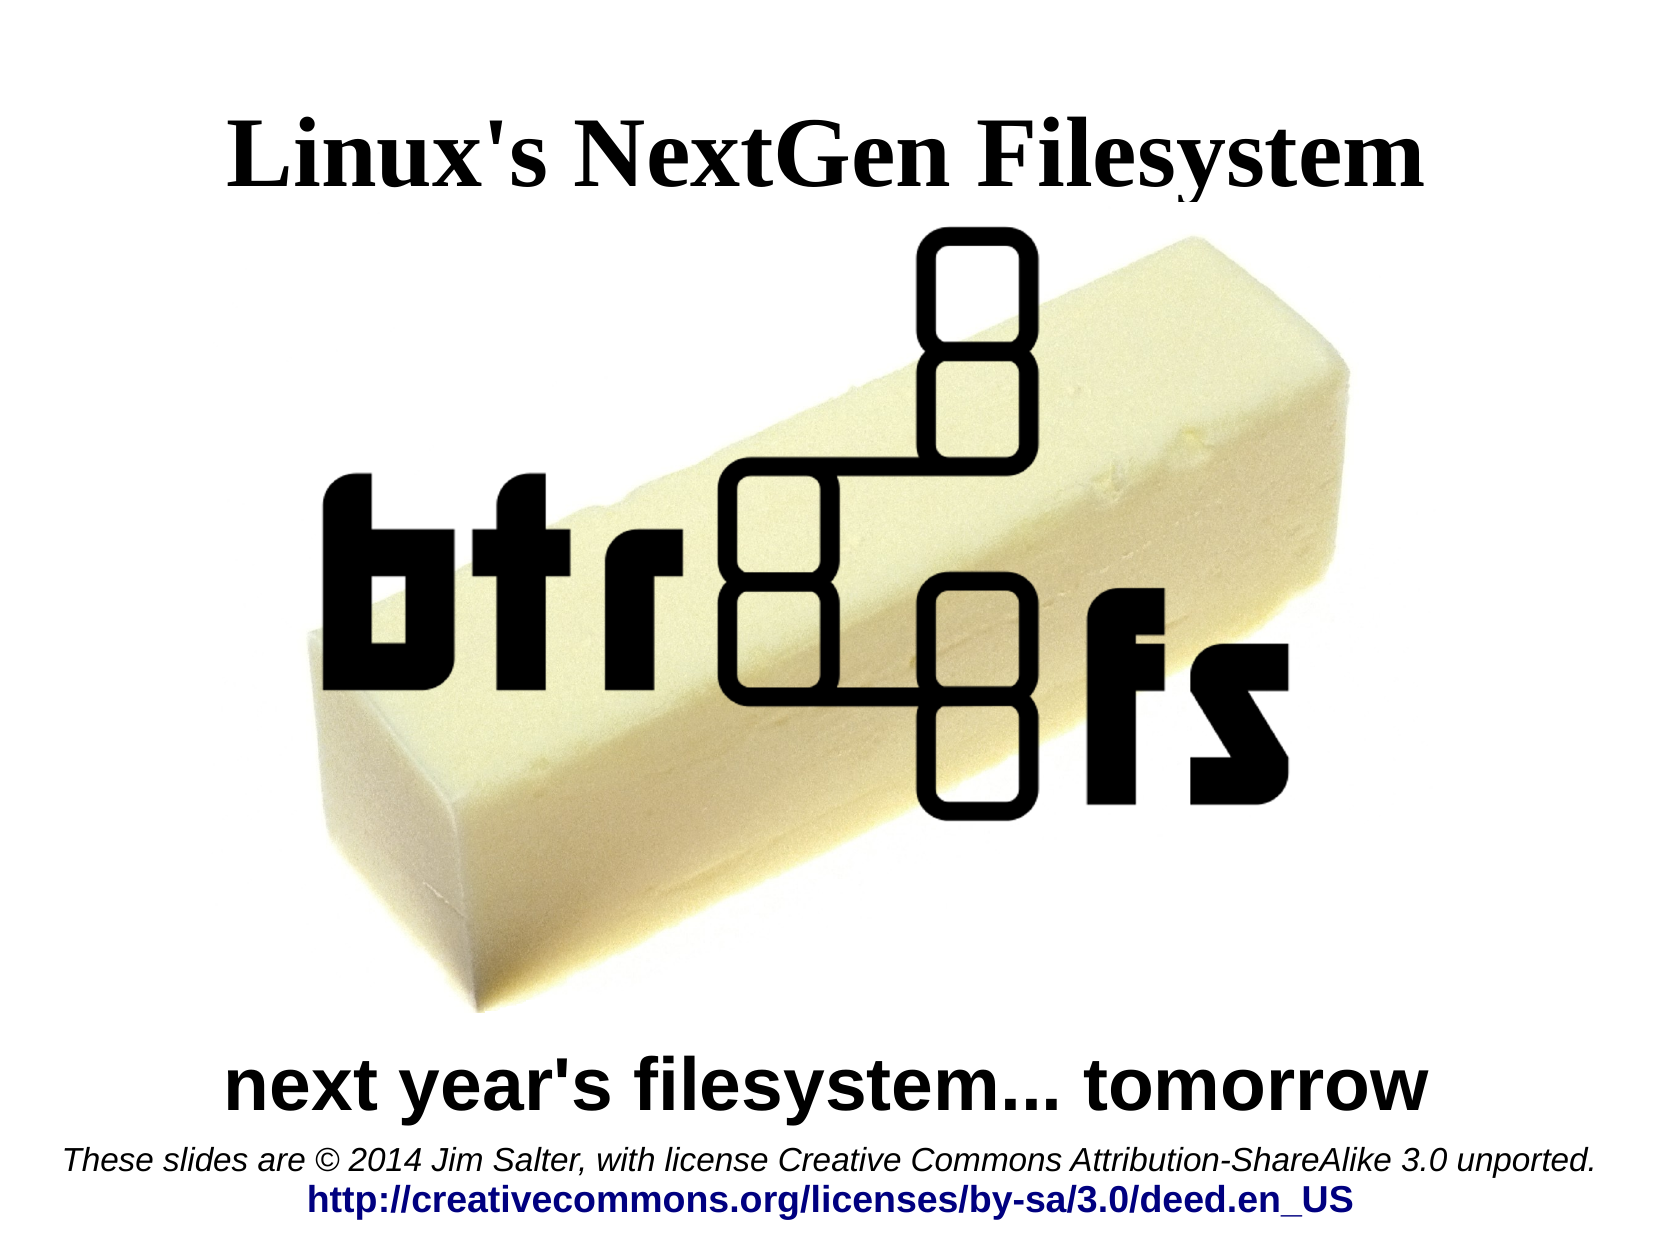

# Linux's NextGen Filesystem
| next year's filesystem... tomorrow |
| --- |
| These slides are © 2014 Jim Salter, with license Creative Commons Attribution-ShareAlike 3.0 unported. http://creativecommons.org/licenses/by-sa/3.0/deed.en\_US |
| --- |